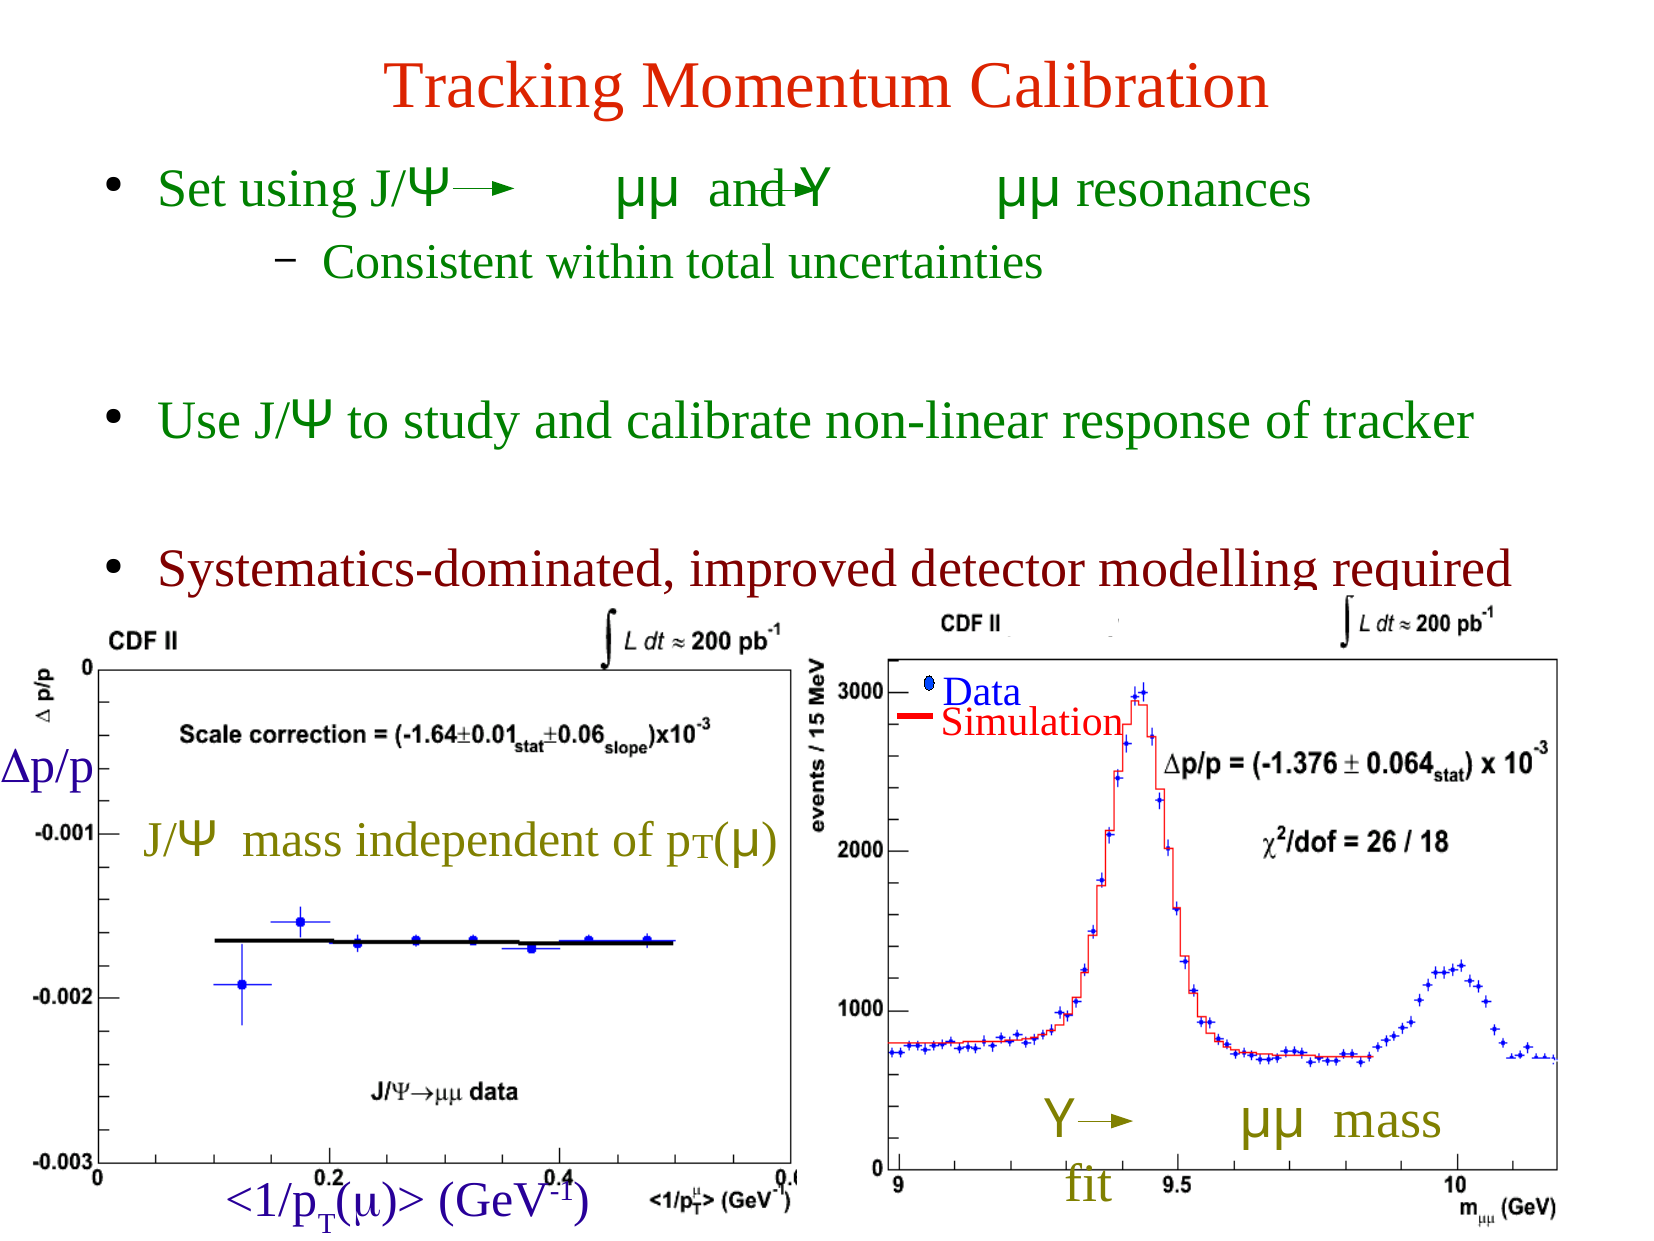

# Tracking Momentum Calibration
Set using J/Ψ μμ and Υ μμ resonances
Consistent within total uncertainties
Use J/Ψ to study and calibrate non-linear response of tracker
Systematics-dominated, improved detector modelling required
Data
Simulation
Δp/p
J/Ψ mass independent of pT(μ)
 Υ μμ mass fit
<1/pT(μ)> (GeV-1)